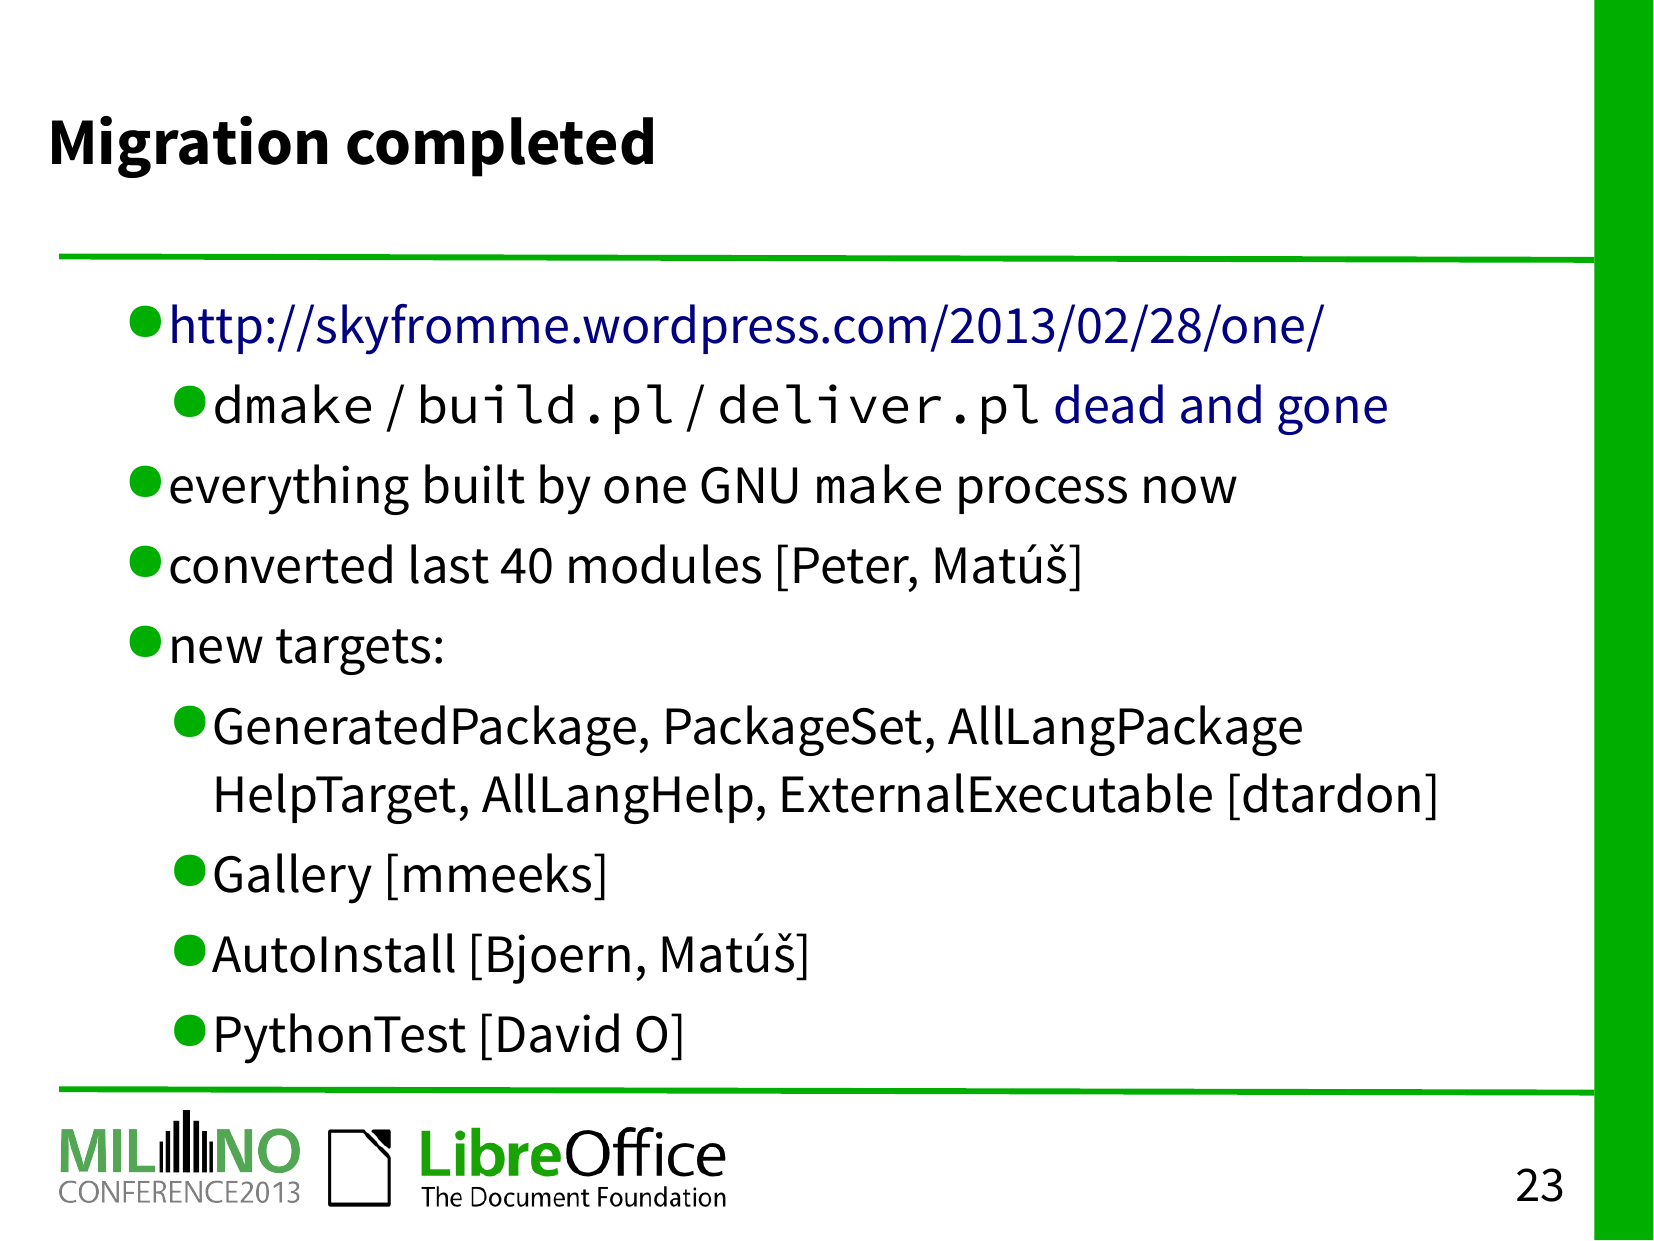

# Migration completed
http://skyfromme.wordpress.com/2013/02/28/one/
dmake / build.pl / deliver.pl dead and gone
everything built by one GNU make process now
converted last 40 modules [Peter, Matúš]
new targets:
GeneratedPackage, PackageSet, AllLangPackage HelpTarget, AllLangHelp, ExternalExecutable [dtardon]
Gallery [mmeeks]
AutoInstall [Bjoern, Matúš]
PythonTest [David O]
23